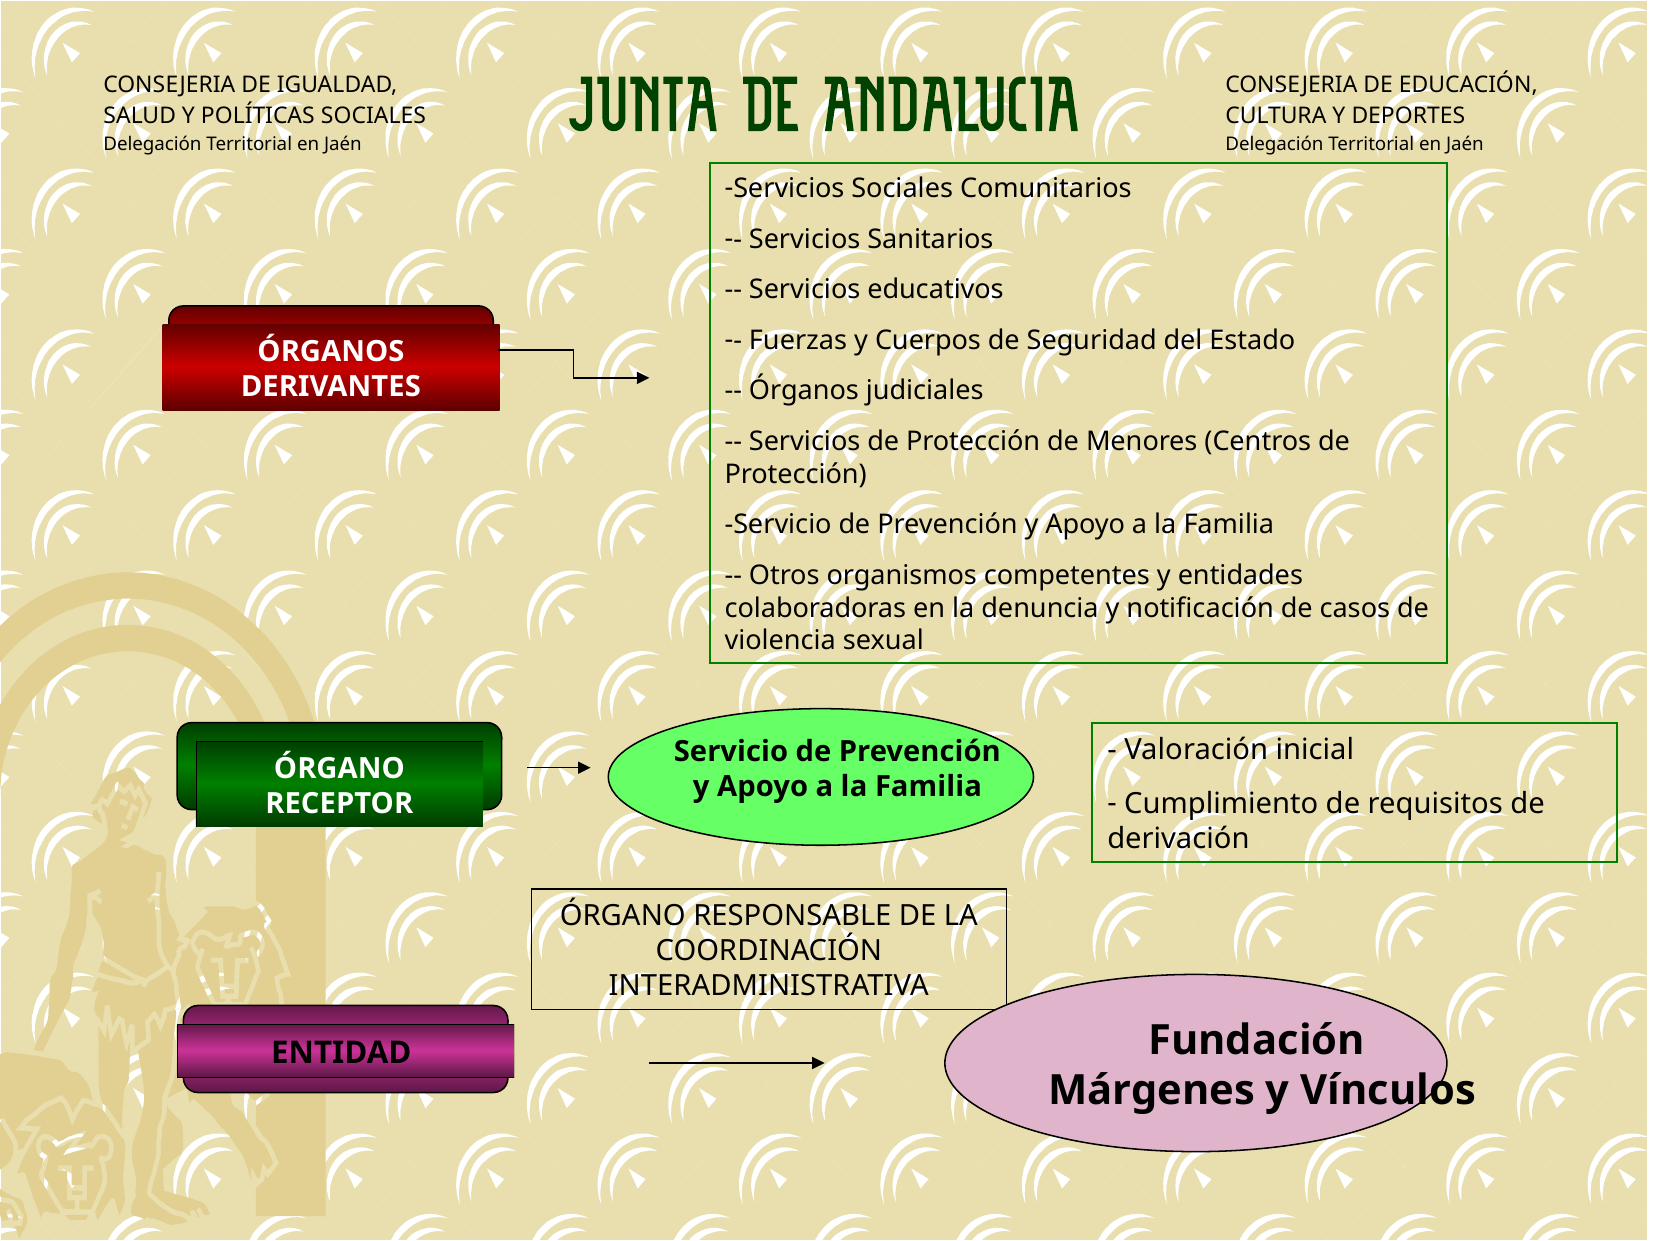

CONSEJERIA DE IGUALDAD,
SALUD Y POLÍTICAS SOCIALES
Delegación Territorial en Jaén
CONSEJERIA DE EDUCACIÓN,
CULTURA Y DEPORTES
Delegación Territorial en Jaén
Servicios Sociales Comunitarios
- Servicios Sanitarios
- Servicios educativos
- Fuerzas y Cuerpos de Seguridad del Estado
- Órganos judiciales
- Servicios de Protección de Menores (Centros de Protección)
Servicio de Prevención y Apoyo a la Familia
- Otros organismos competentes y entidades colaboradoras en la denuncia y notificación de casos de violencia sexual
ÓRGANOS DERIVANTES
Servicio de Prevención y Apoyo a la Familia
ÓRGANO RECEPTOR
- Valoración inicial
 Cumplimiento de requisitos de derivación
ÓRGANO RESPONSABLE DE LA COORDINACIÓN INTERADMINISTRATIVA
Fundación
Márgenes y Vínculos
ENTIDAD